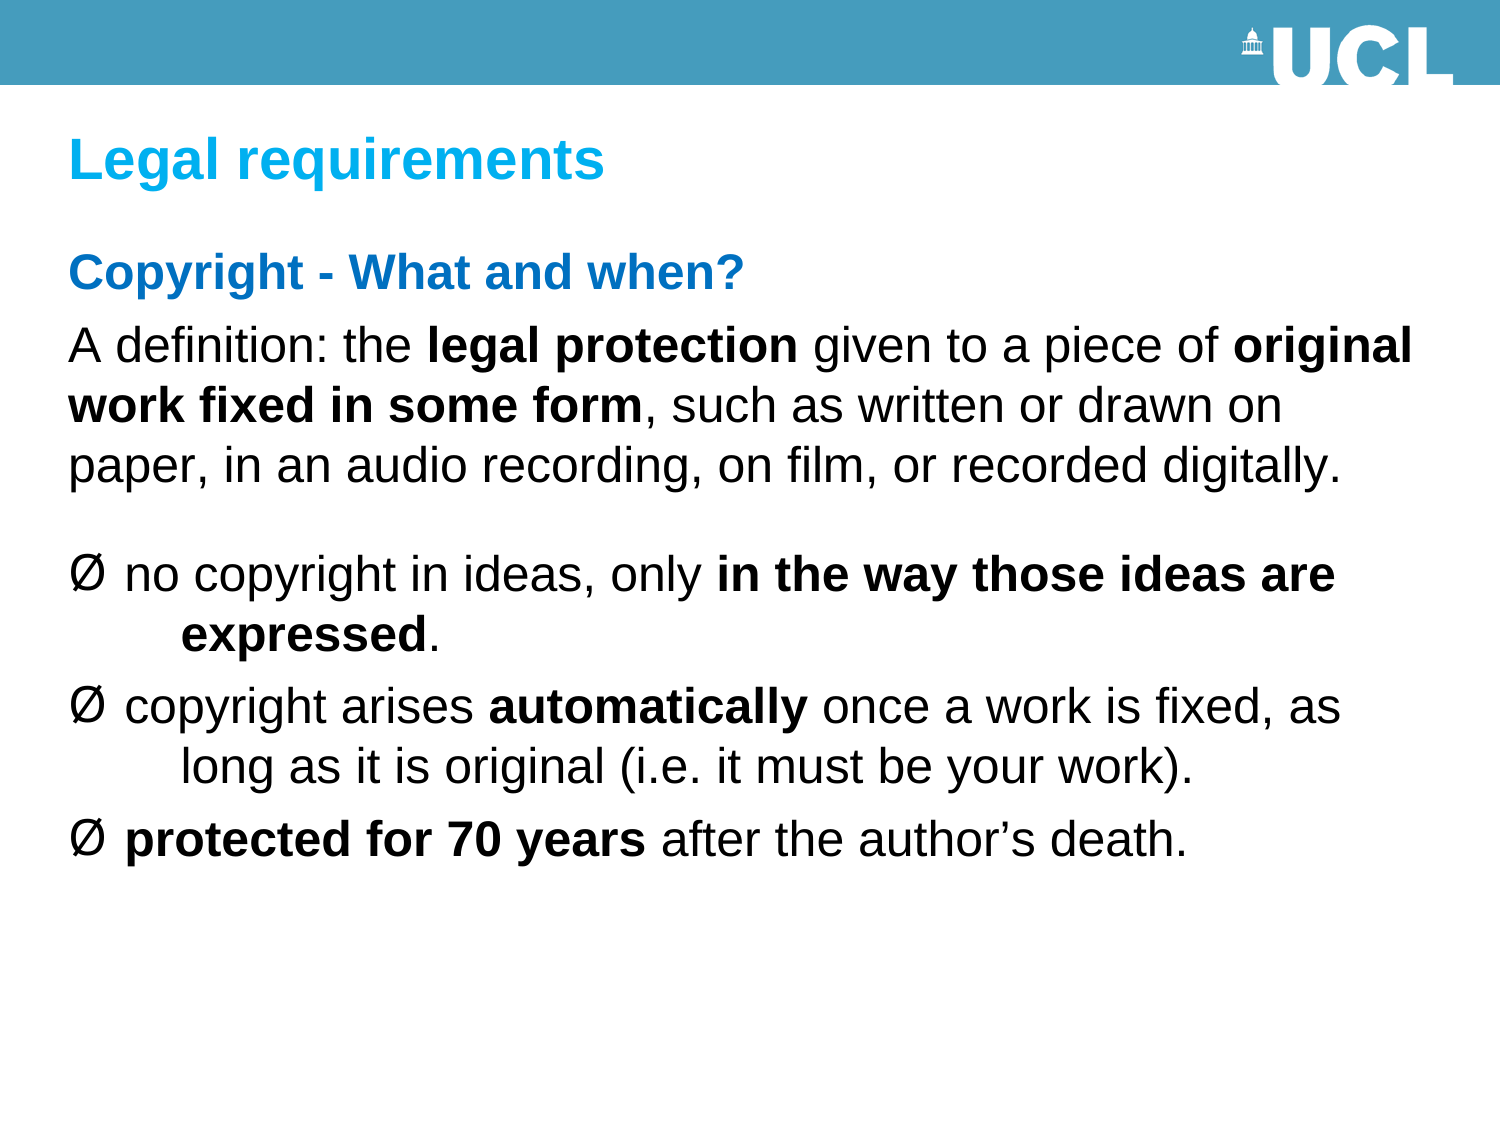

Legal requirements
Copyright - What and when?
A definition: the legal protection given to a piece of original work fixed in some form, such as written or drawn on paper, in an audio recording, on film, or recorded digitally.
no copyright in ideas, only in the way those ideas are expressed.
copyright arises automatically once a work is fixed, as long as it is original (i.e. it must be your work).
protected for 70 years after the author’s death.